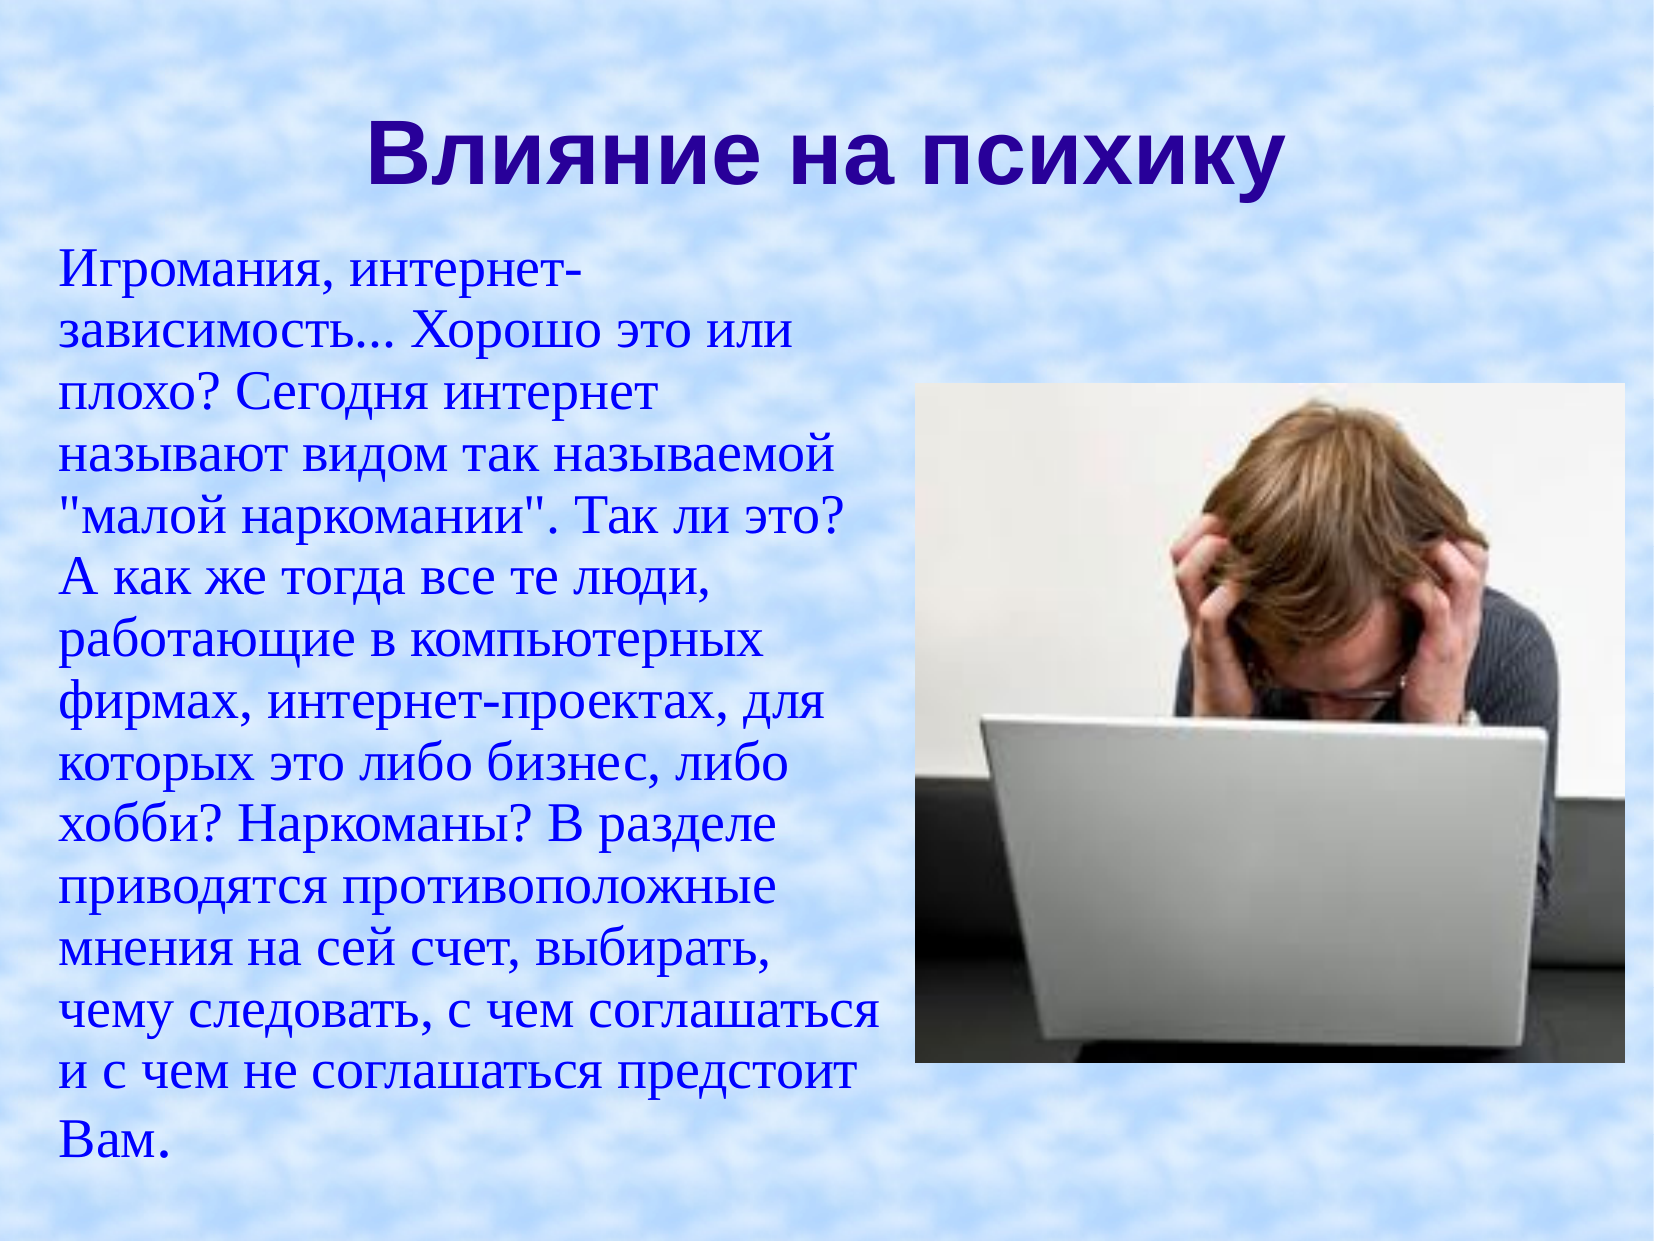

# Влияние на психику
Игромания, интернет-зависимость... Хорошо это или плохо? Сегодня интернет называют видом так называемой "малой наркомании". Так ли это? А как же тогда все те люди, работающие в компьютерных фирмах, интернет-проектах, для которых это либо бизнес, либо хобби? Наркоманы? В разделе приводятся противоположные мнения на сей счет, выбирать, чему следовать, с чем соглашаться и с чем не соглашаться предстоит Вам.